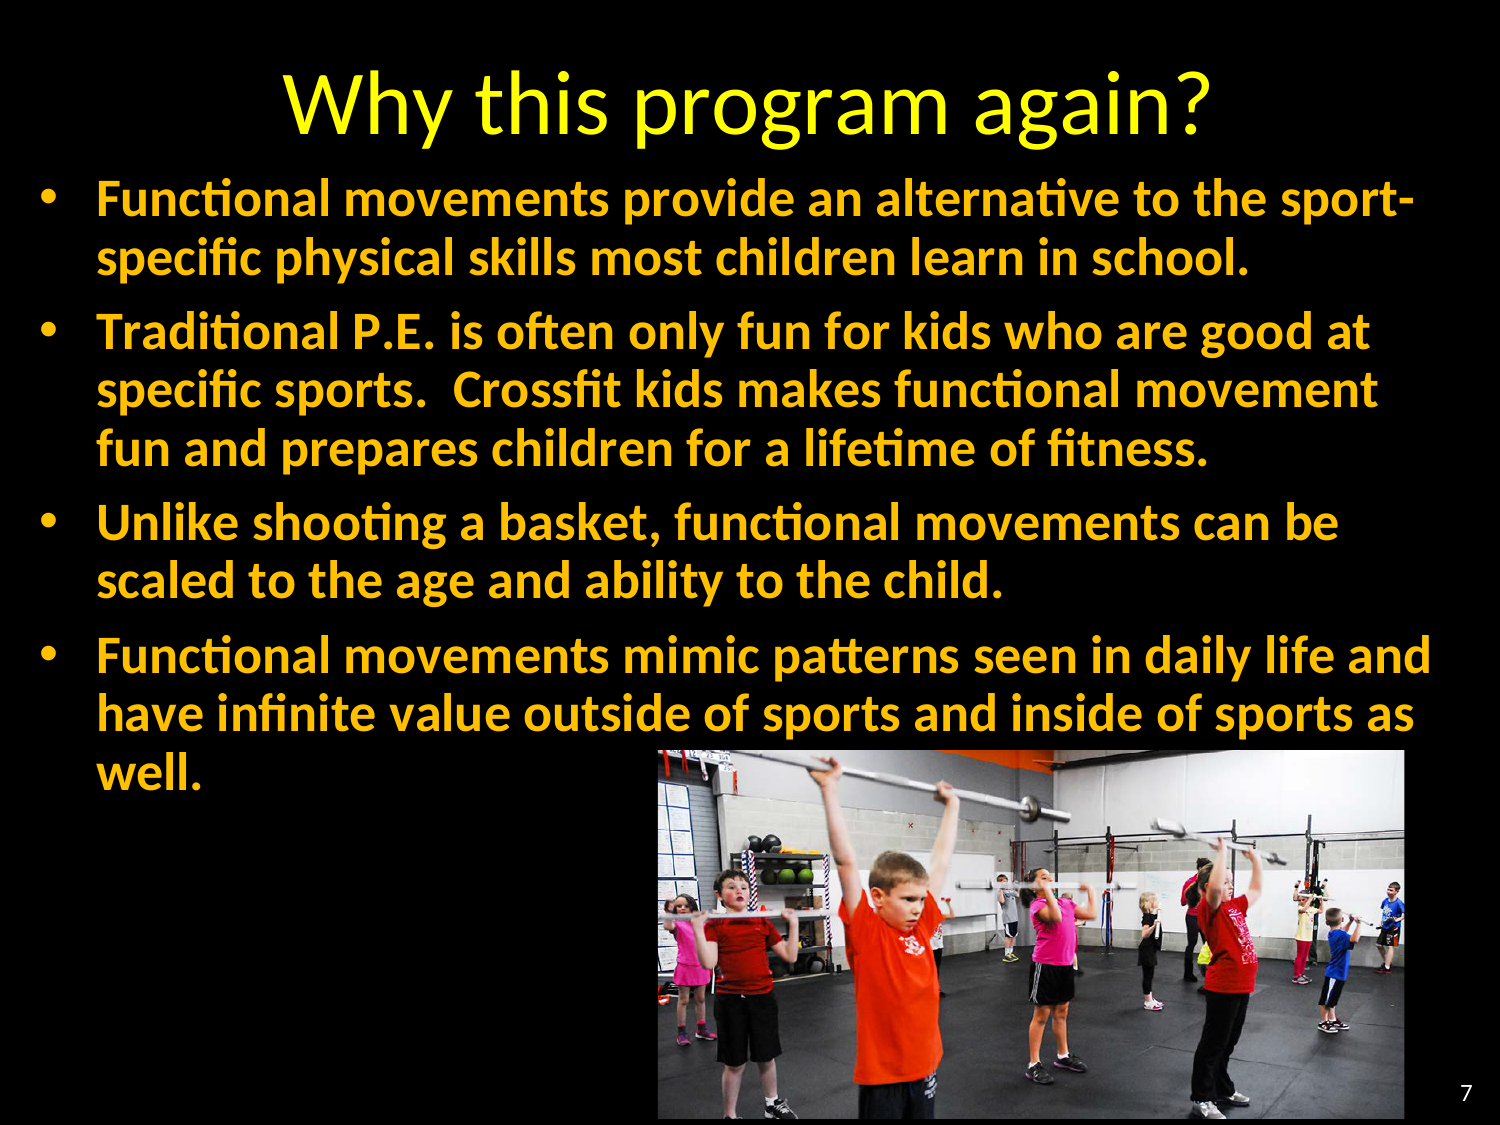

# Why this program again?
Functional movements provide an alternative to the sport-specific physical skills most children learn in school.
Traditional P.E. is often only fun for kids who are good at specific sports. Crossfit kids makes functional movement fun and prepares children for a lifetime of fitness.
Unlike shooting a basket, functional movements can be scaled to the age and ability to the child.
Functional movements mimic patterns seen in daily life and have infinite value outside of sports and inside of sports as well.